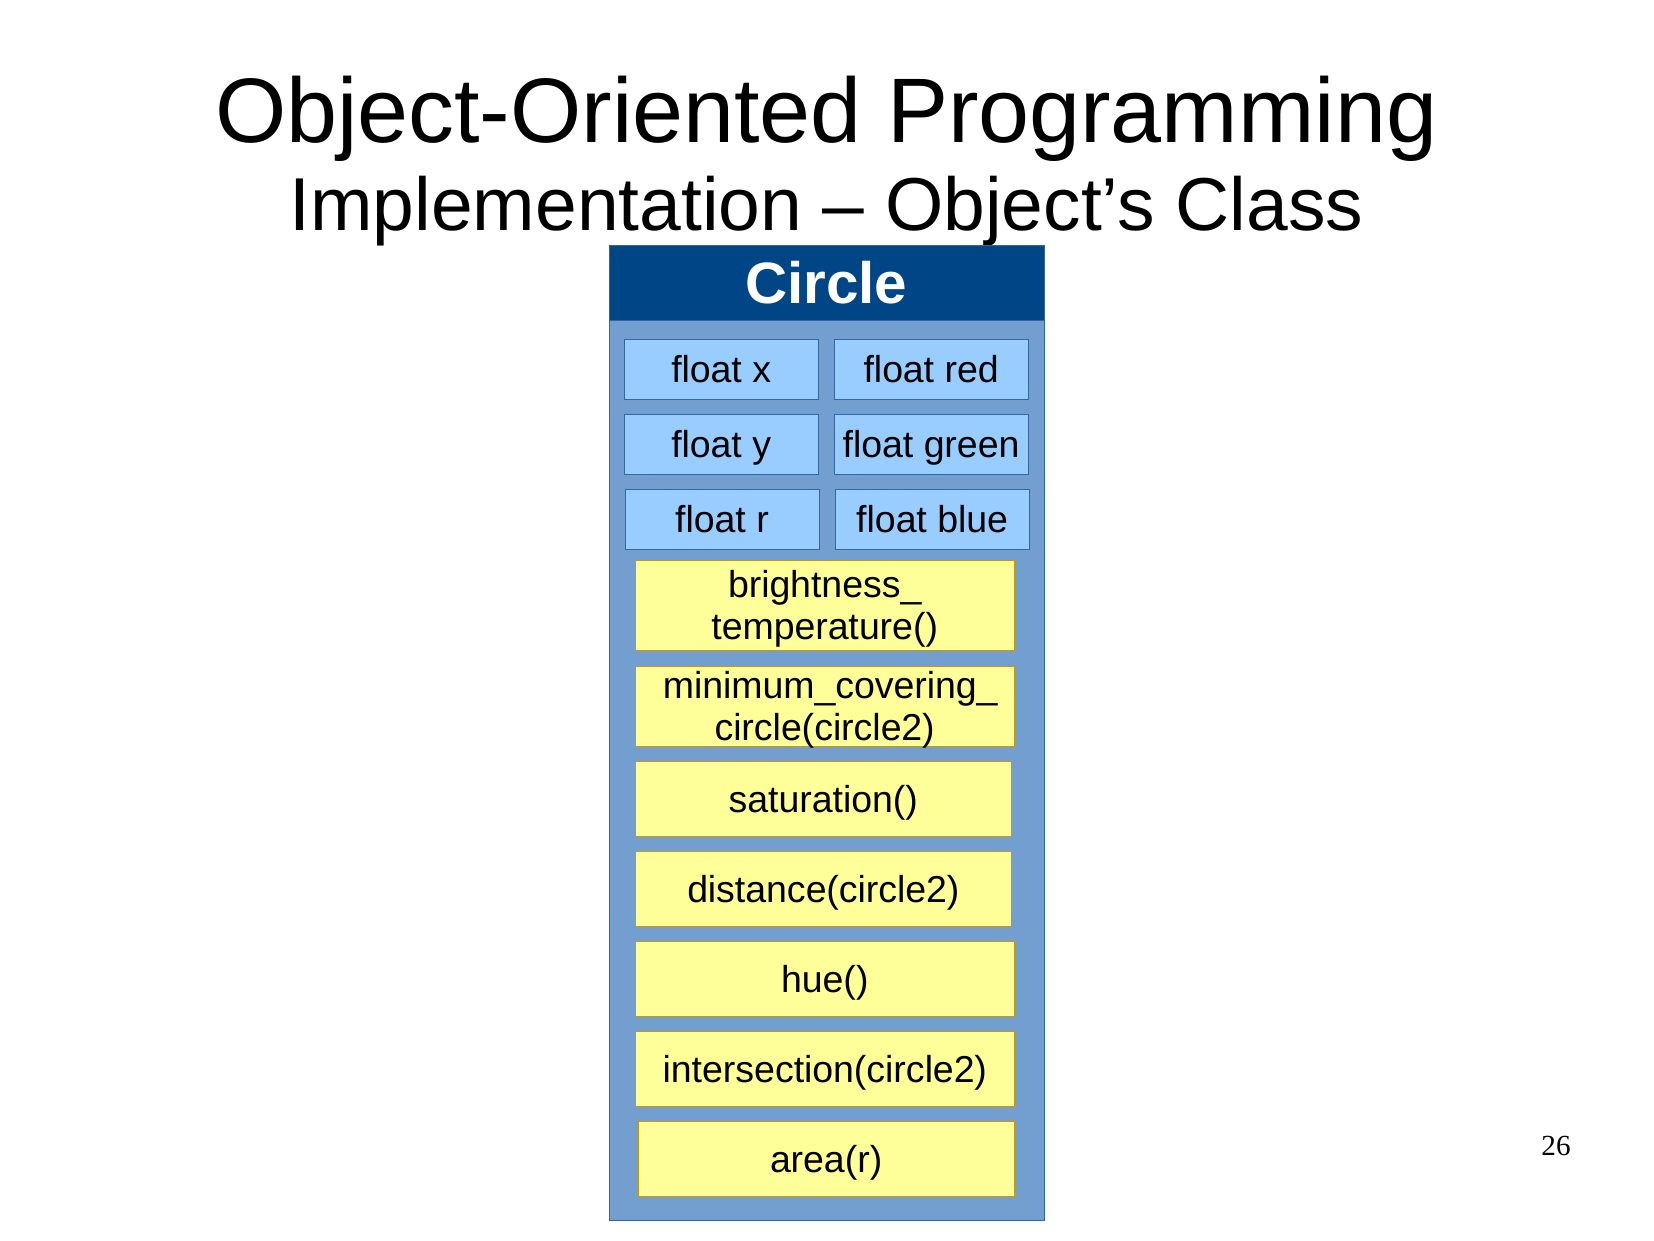

# Object-Oriented Programming Implementation – Object’s Class
Circle
float x
float red
float y
float green
float r
float blue
brightness_
temperature()
 minimum_covering_
circle(circle2)
saturation()
distance(circle2)
hue()
intersection(circle2)
area(r)
26